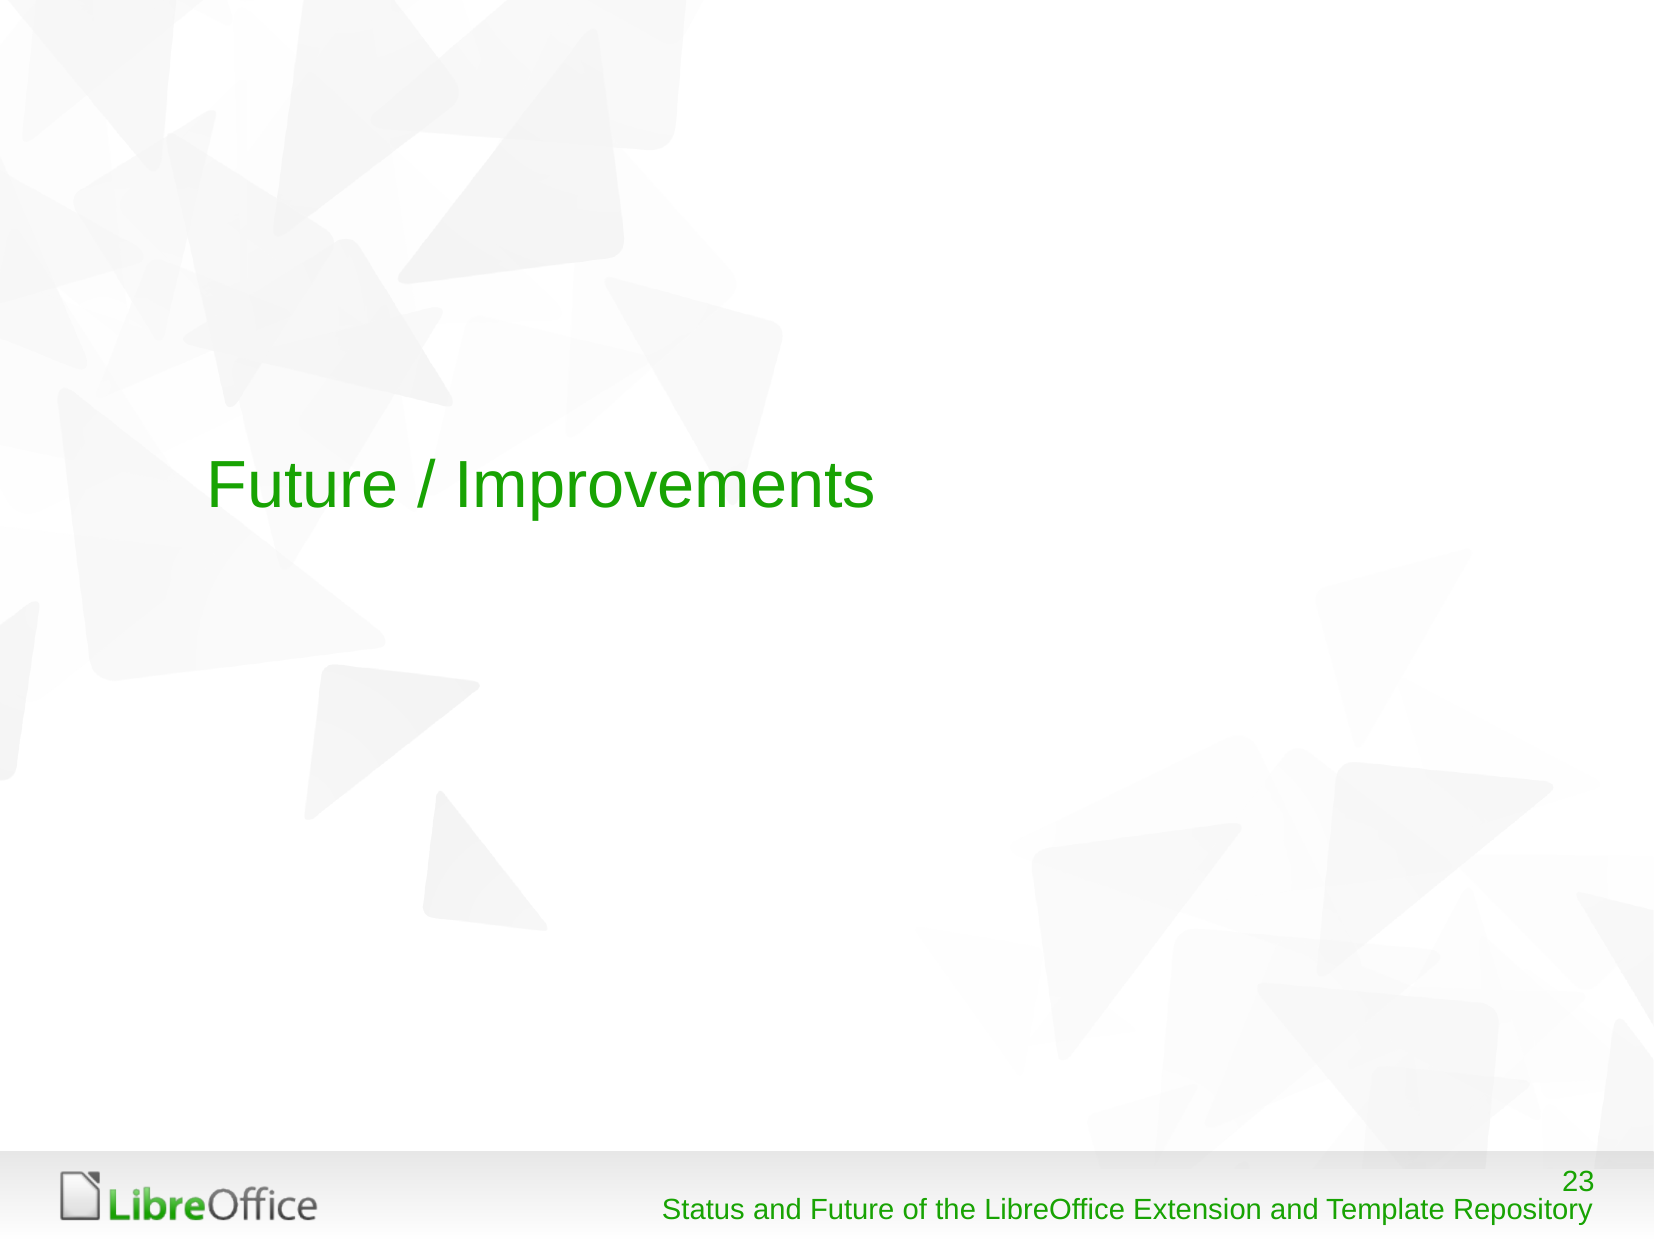

# Future / Improvements
23
Status and Future of the LibreOffice Extension and Template Repository